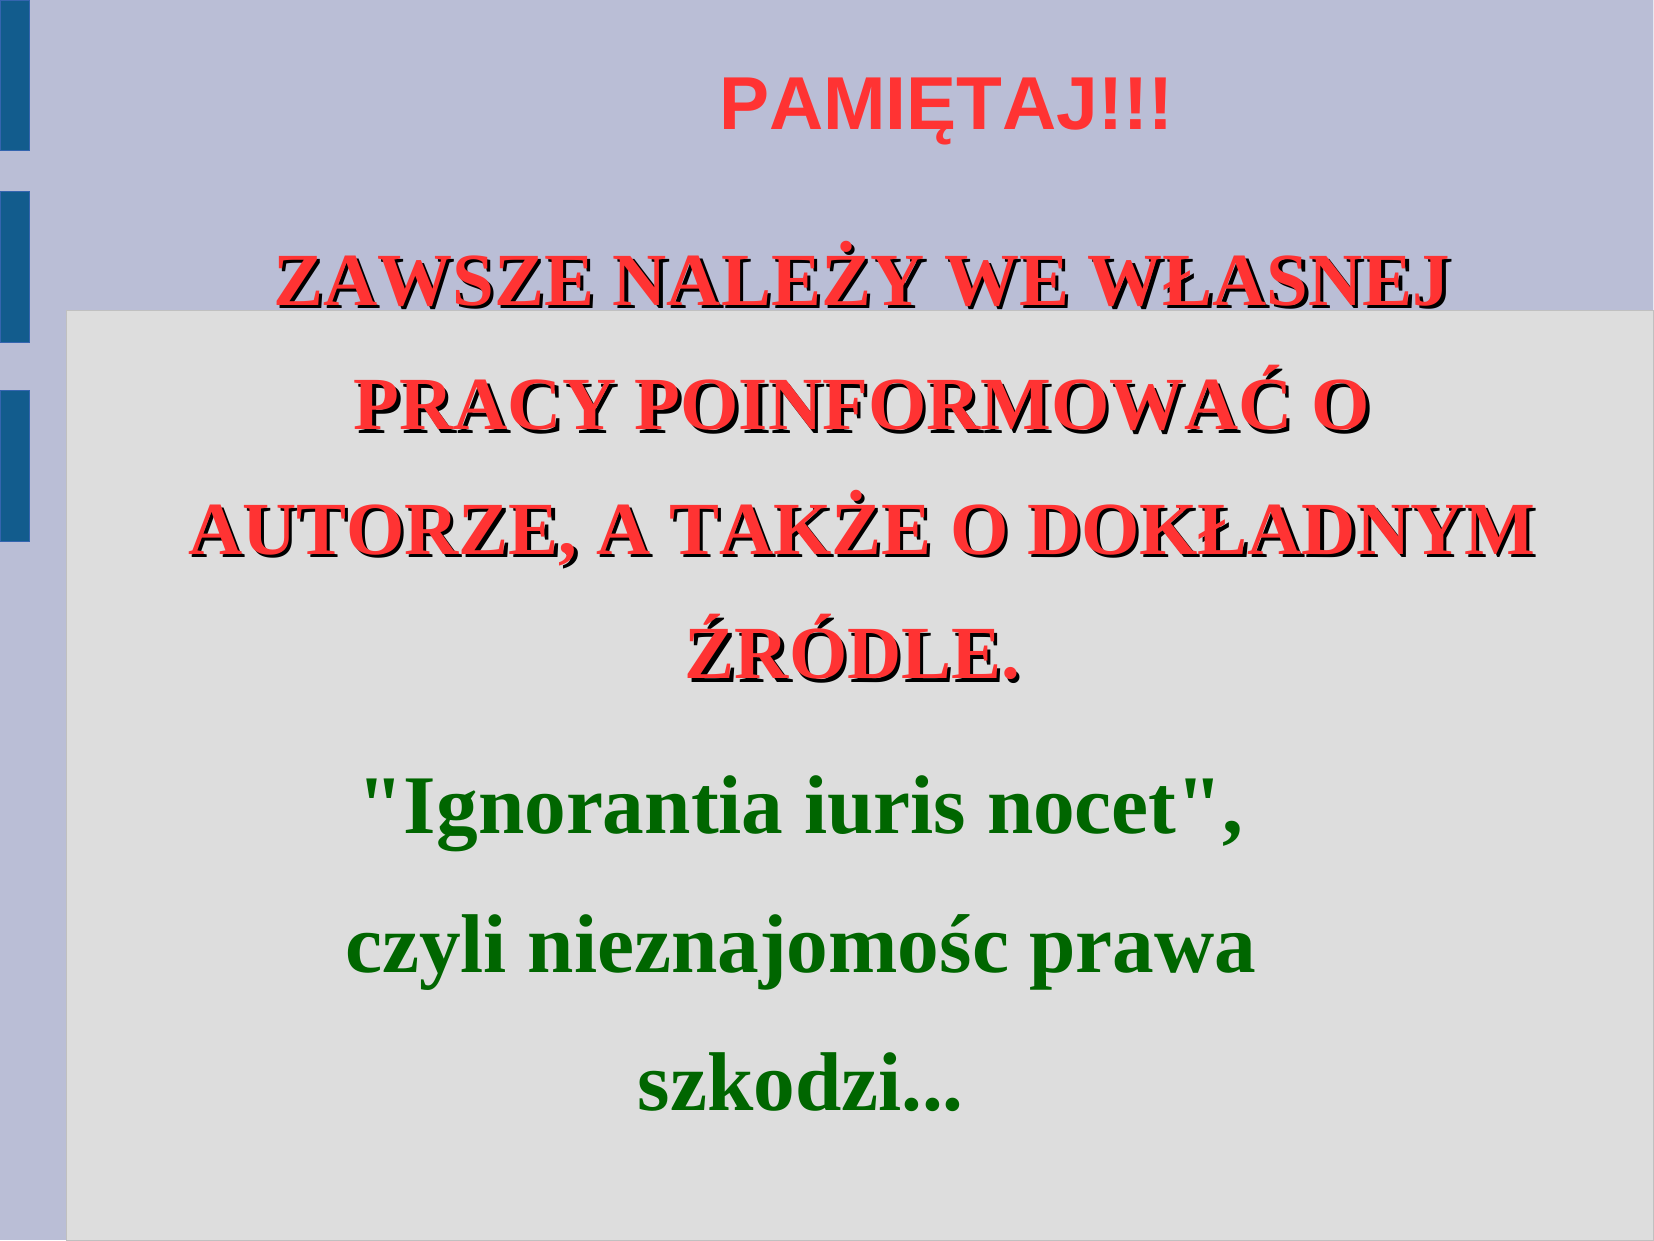

# PAMIĘTAJ!!!
ZAWSZE NALEŻY WE WŁASNEJ PRACY POINFORMOWAĆ O AUTORZE, A TAKŻE O DOKŁADNYM ŹRÓDLE.
"Ignorantia iuris nocet", czyli nieznajomośc prawa szkodzi...